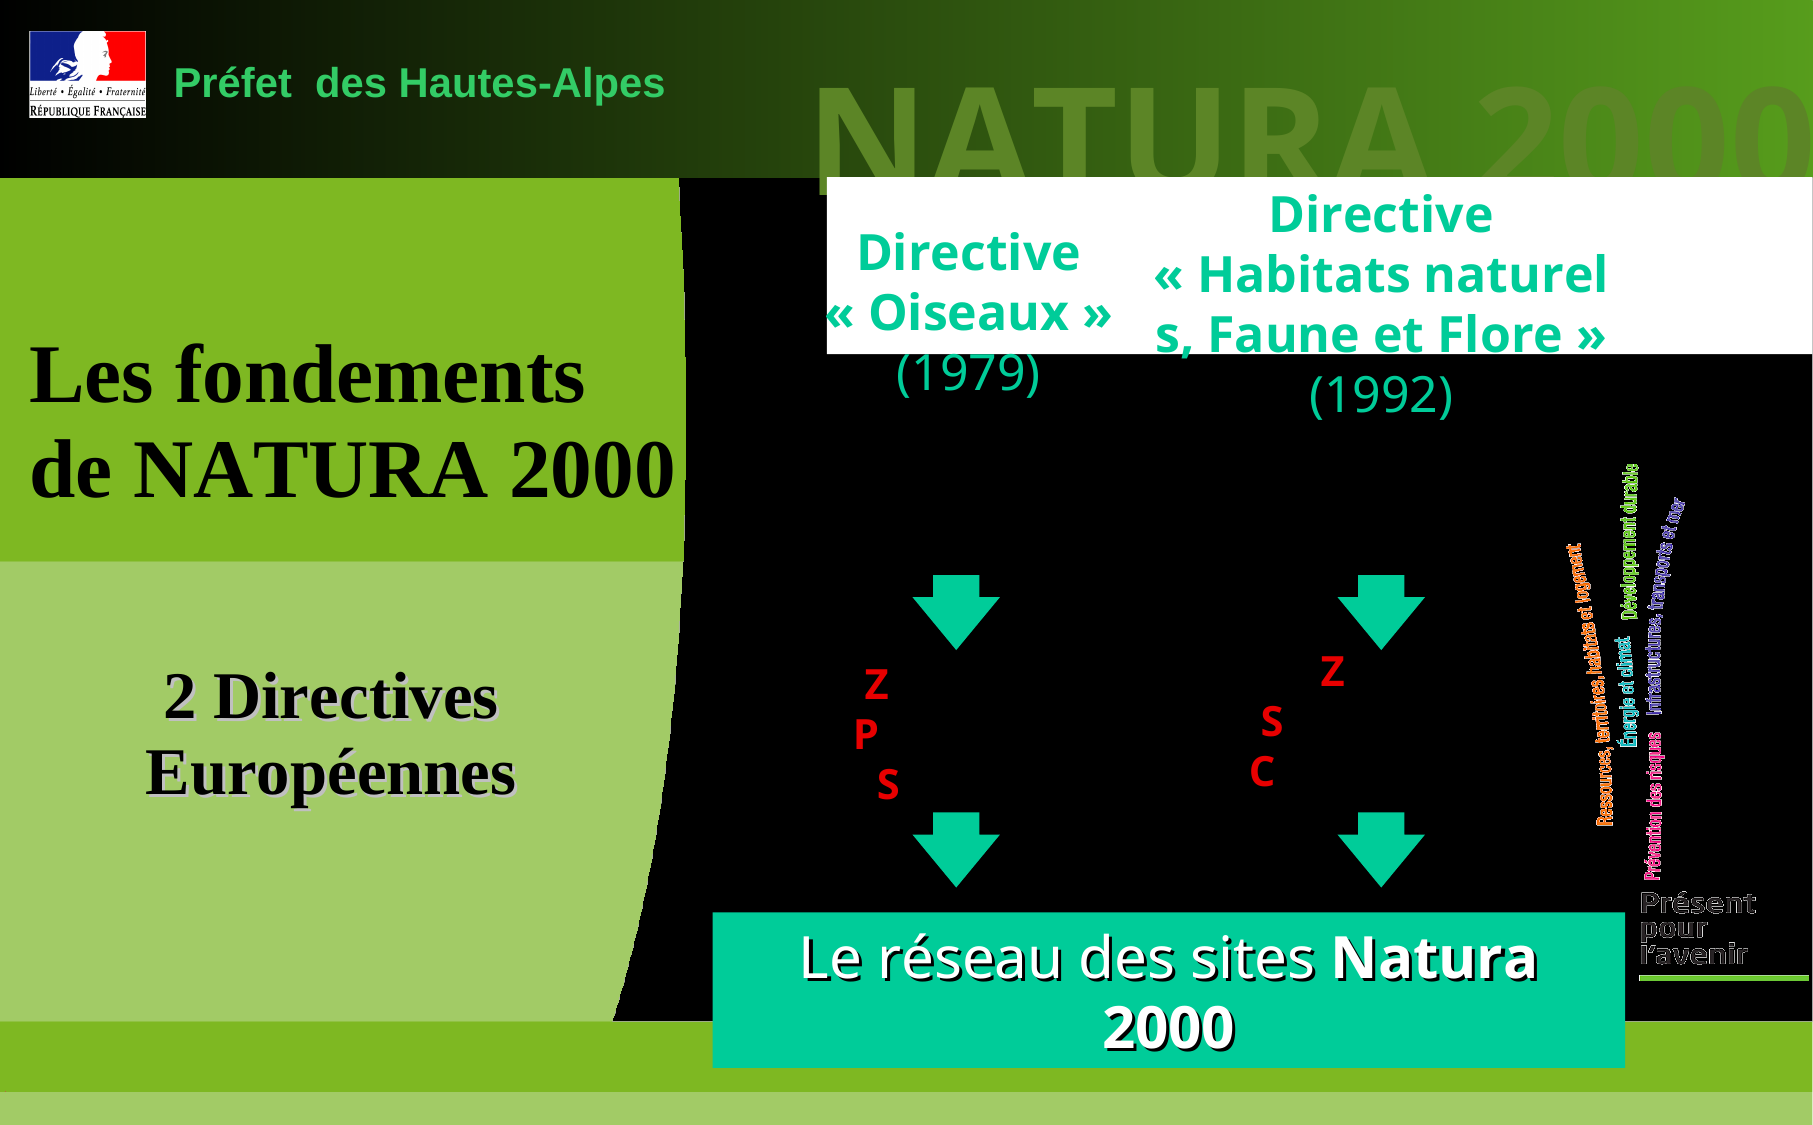

# Les fondements de NATURA 2000
Directive « Habitats naturels, Faune et Flore » (1992)
Directive « Oiseaux »
(1979)
Liste de milieux naturels et d’espèces « d’intérêt communautaire »
Liste d’espèces d’oiseaux
« d’intérêt communautaire »
Zones
Spéciales de
Conservation
2 Directives Européennes
Zones de
Protection
Spéciale
Le réseau des sites Natura 2000